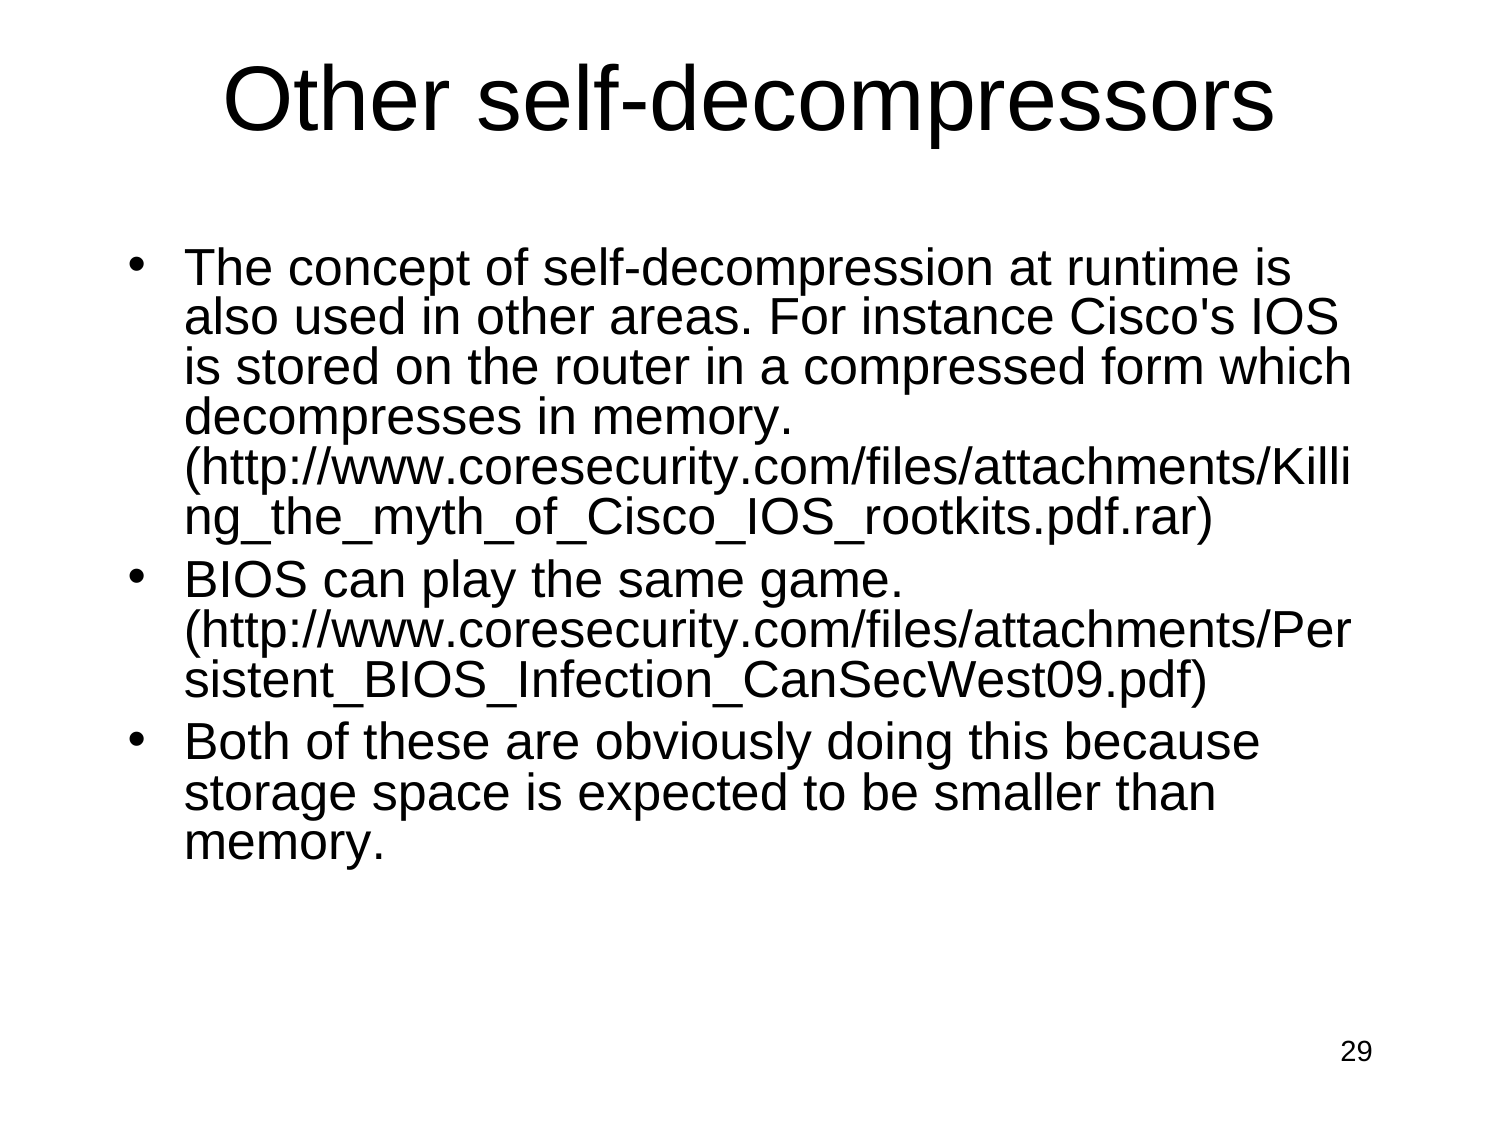

# Other self-decompressors
The concept of self-decompression at runtime is also used in other areas. For instance Cisco's IOS is stored on the router in a compressed form which decompresses in memory. (http://www.coresecurity.com/files/attachments/Killing_the_myth_of_Cisco_IOS_rootkits.pdf.rar)
BIOS can play the same game. (http://www.coresecurity.com/files/attachments/Persistent_BIOS_Infection_CanSecWest09.pdf)
Both of these are obviously doing this because storage space is expected to be smaller than memory.